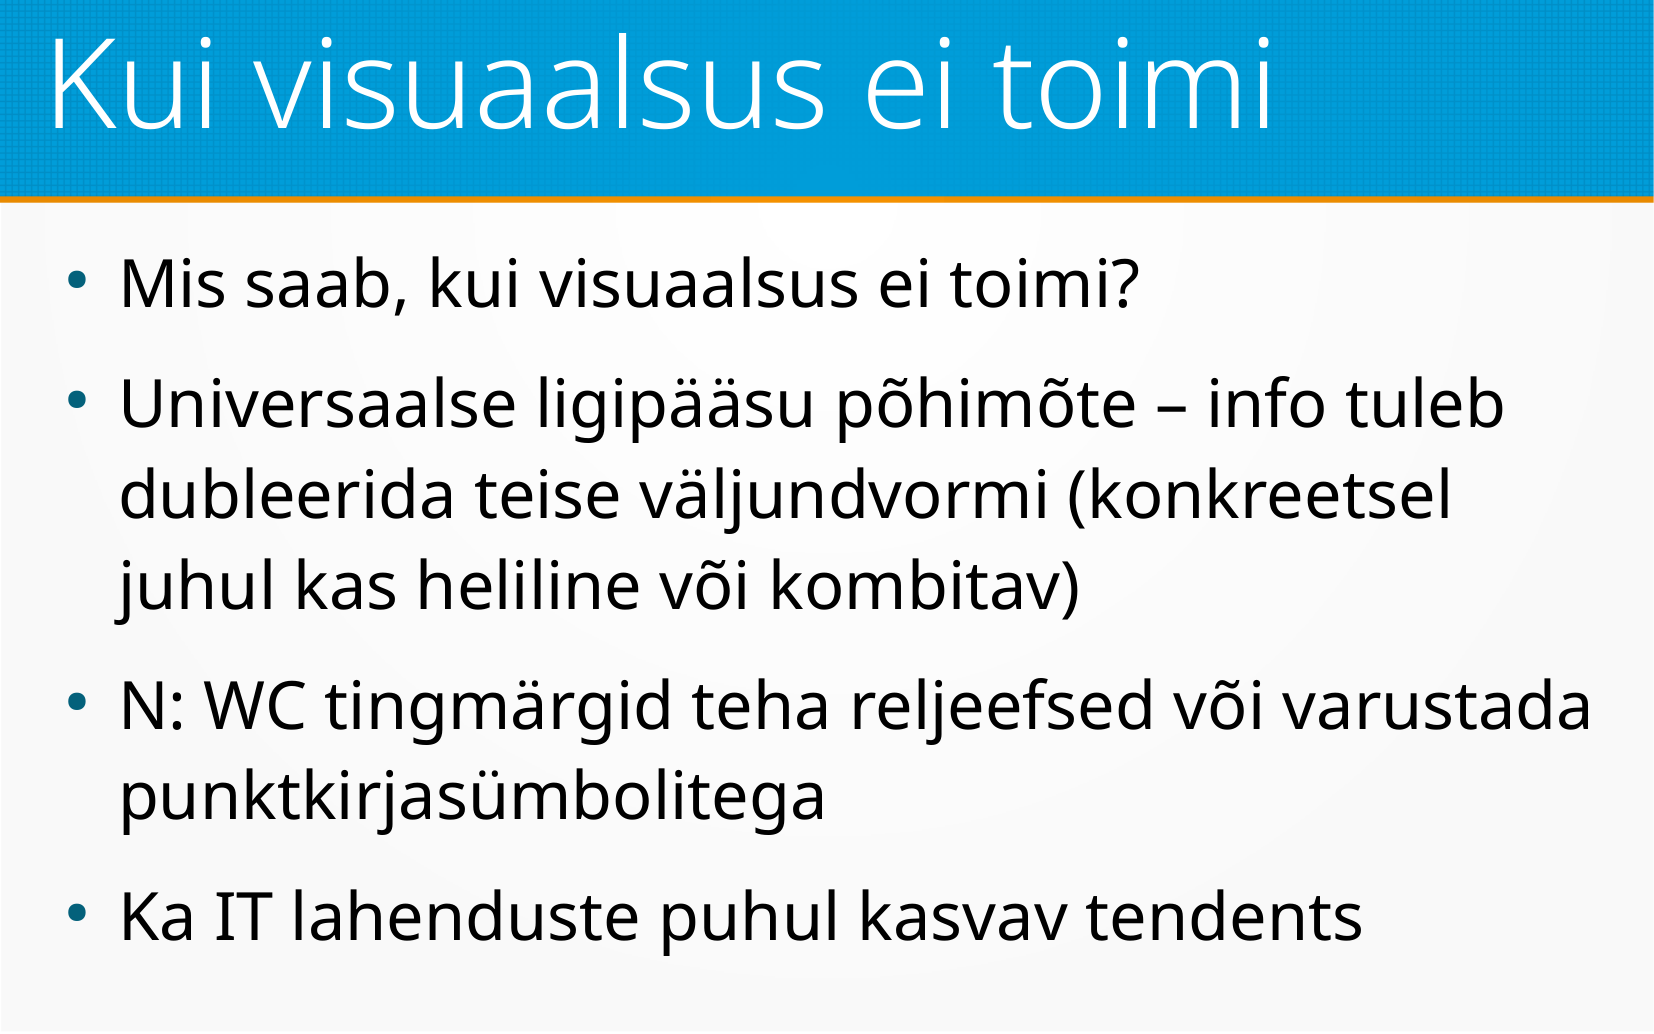

# Kui visuaalsus ei toimi
Mis saab, kui visuaalsus ei toimi?
Universaalse ligipääsu põhimõte – info tuleb dubleerida teise väljundvormi (konkreetsel juhul kas heliline või kombitav)
N: WC tingmärgid teha reljeefsed või varustada punktkirjasümbolitega
Ka IT lahenduste puhul kasvav tendents